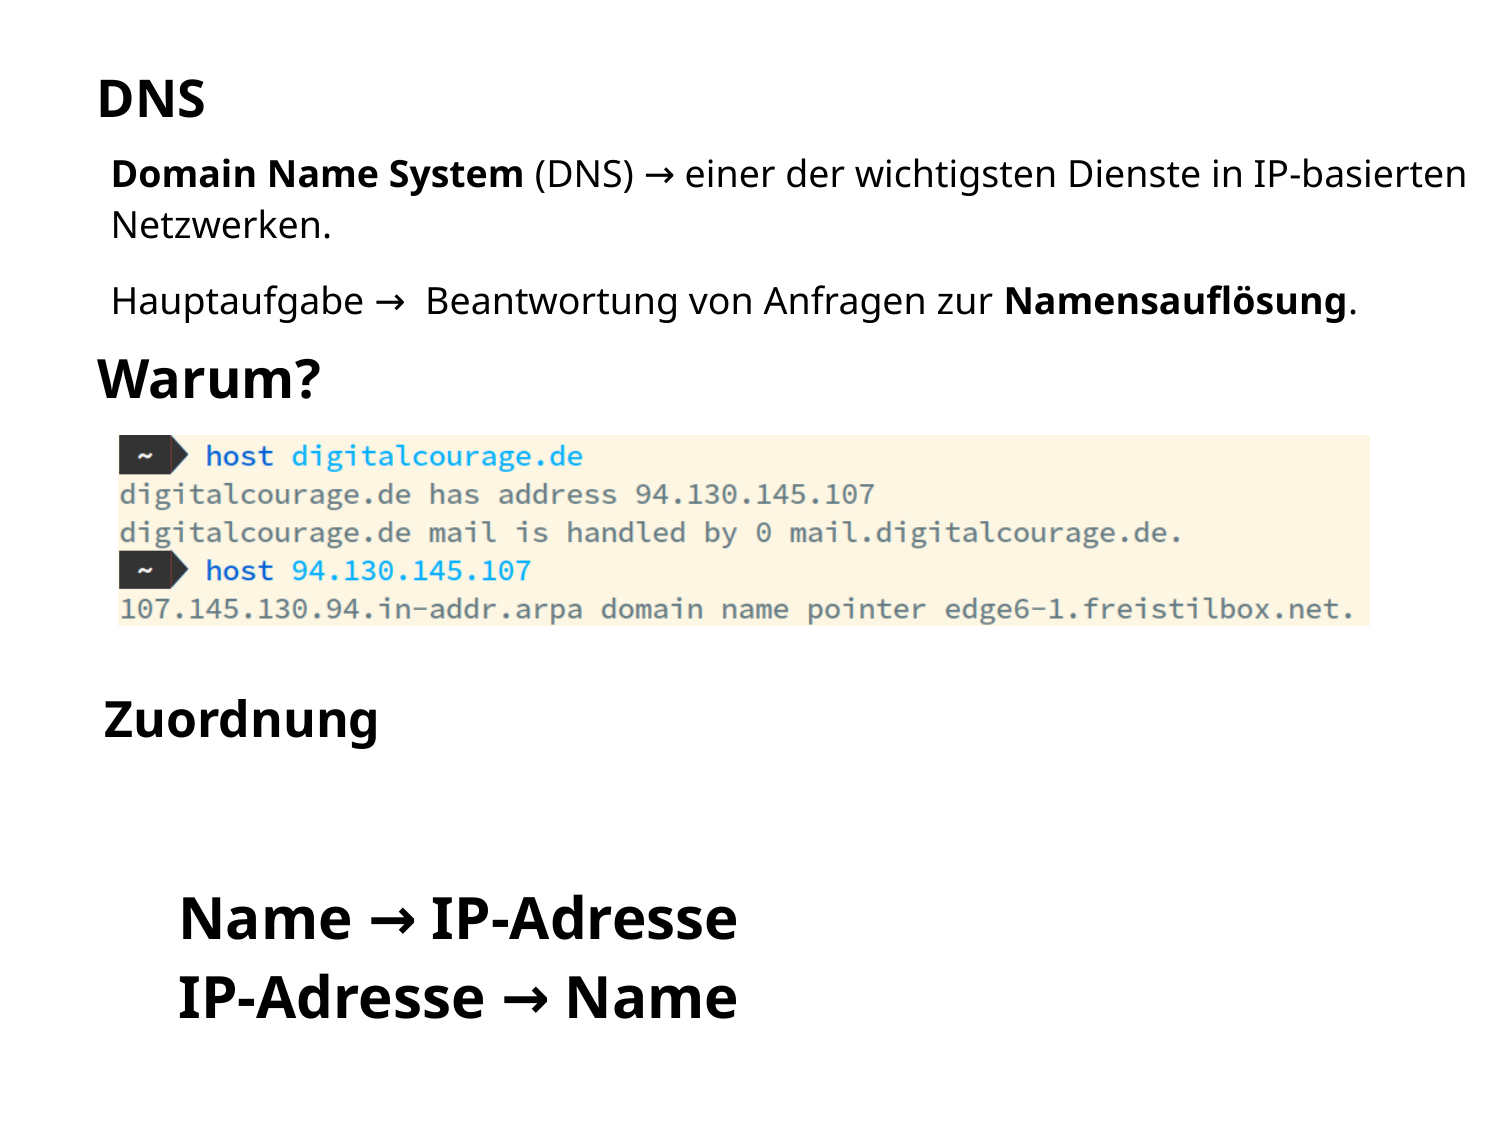

DNS
Domain Name System (DNS) → einer der wichtigsten Dienste in IP-basierten Netzwerken.
Hauptaufgabe → Beantwortung von Anfragen zur Namensauflösung.
Warum?
Zuordnung
	Name → IP-Adresse
	IP-Adresse → Name